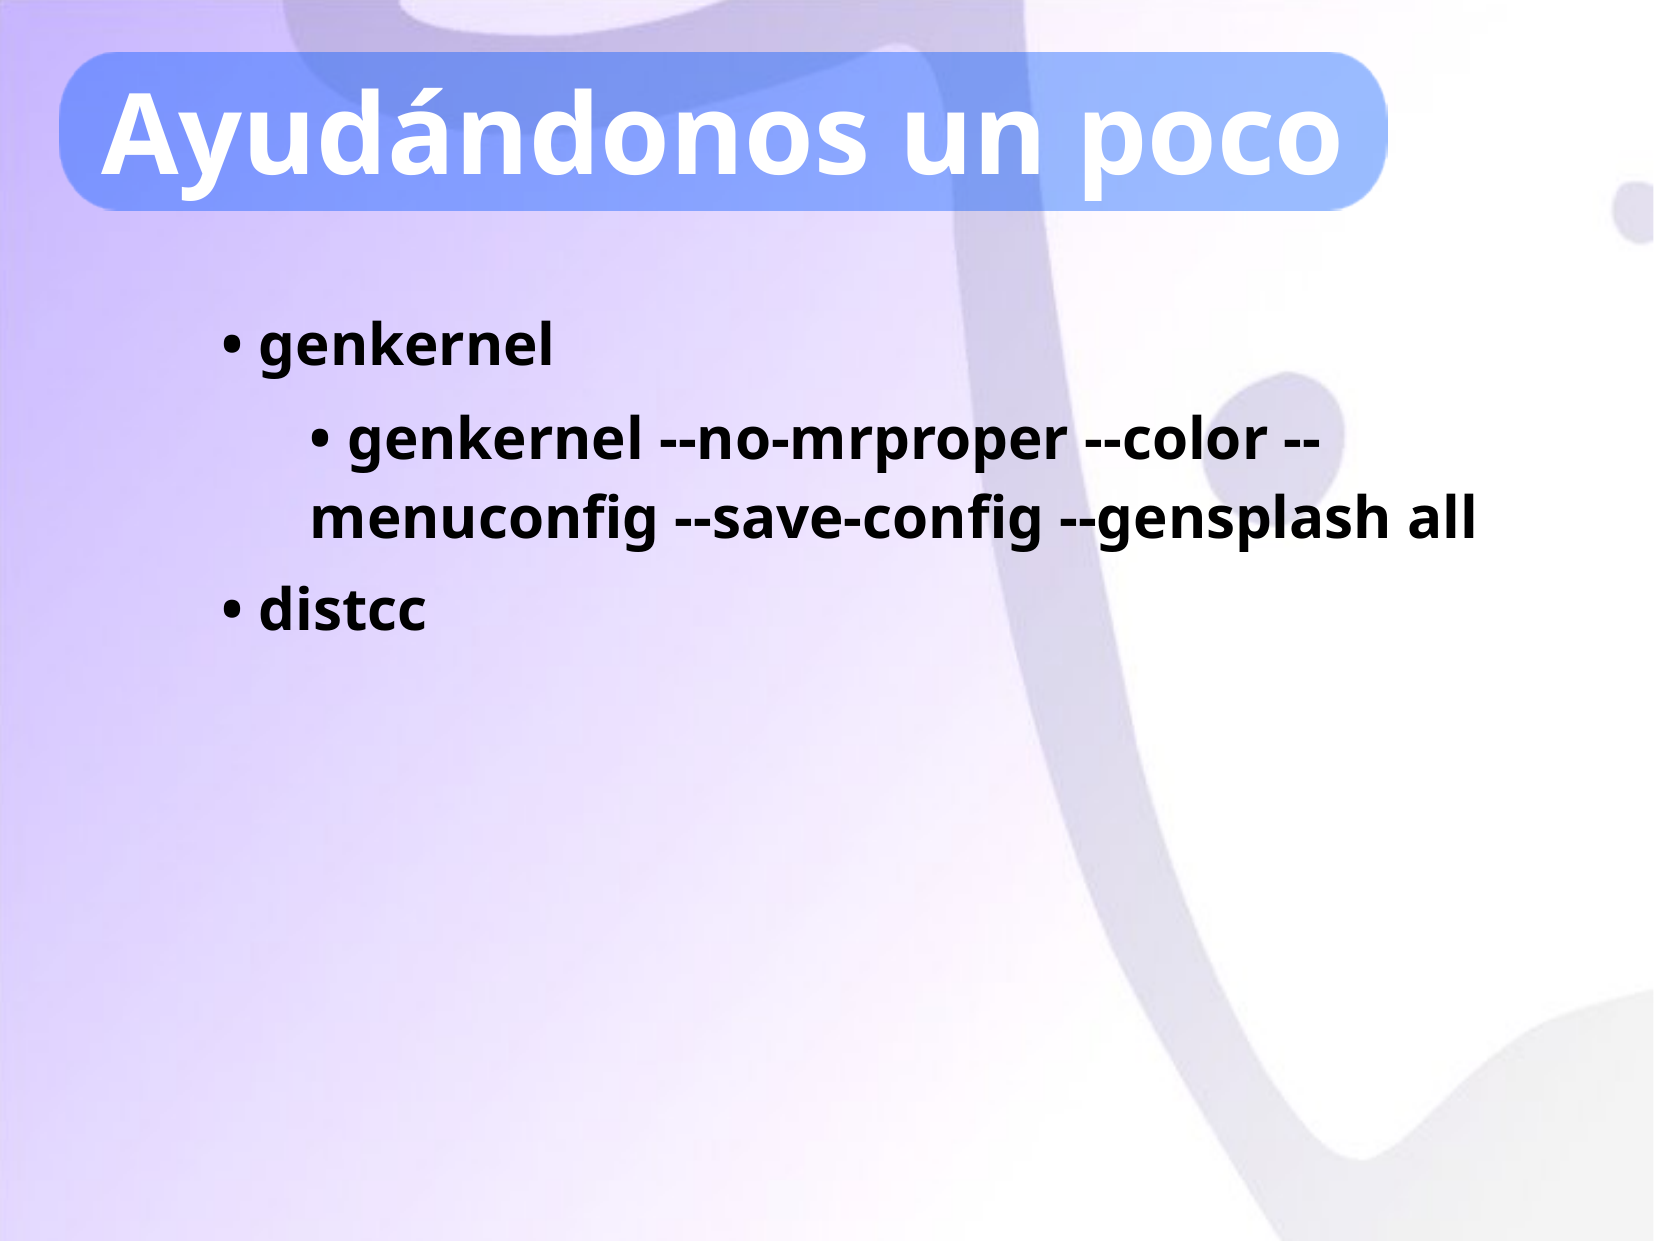

Ayudándonos un poco
• genkernel
• genkernel --no-mrproper --color --menuconfig --save-config --gensplash all
• distcc